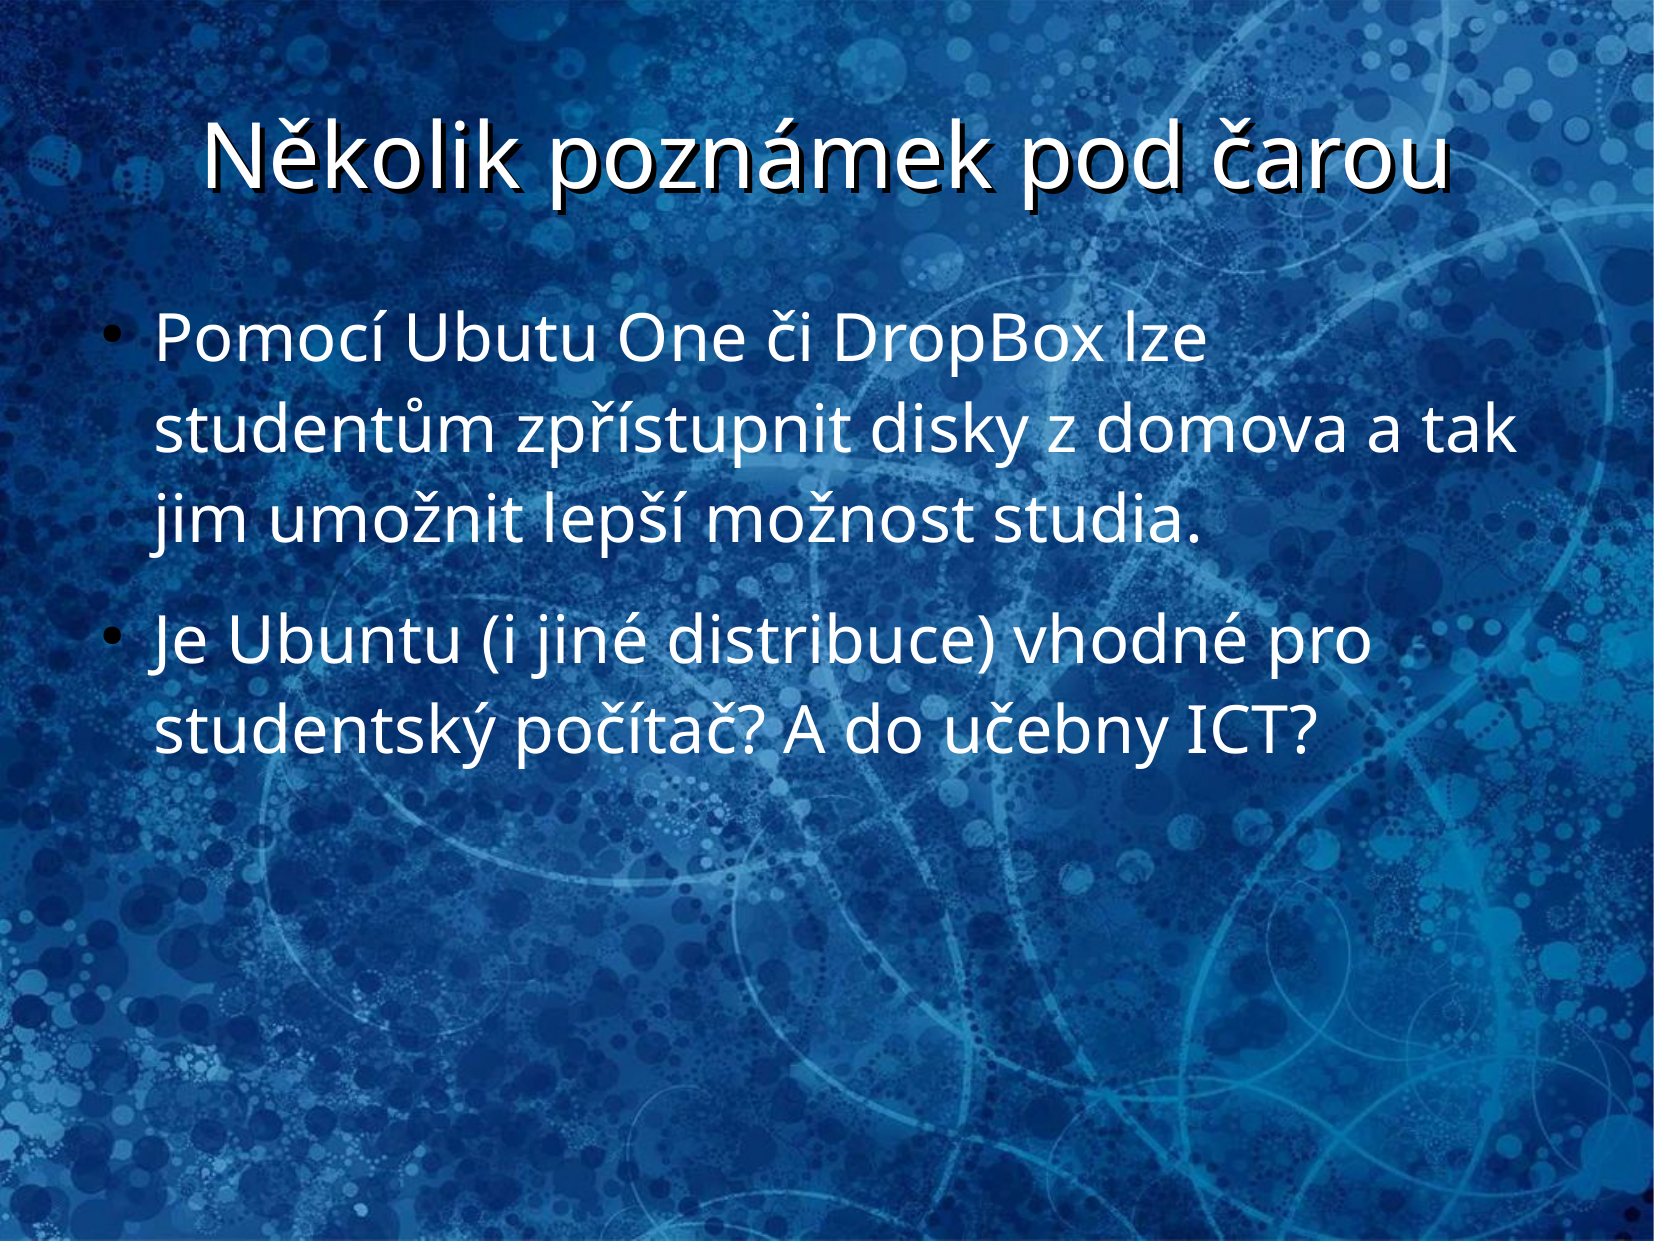

# Několik poznámek pod čarou
Pomocí Ubutu One či DropBox lze studentům zpřístupnit disky z domova a tak jim umožnit lepší možnost studia.
Je Ubuntu (i jiné distribuce) vhodné pro studentský počítač? A do učebny ICT?